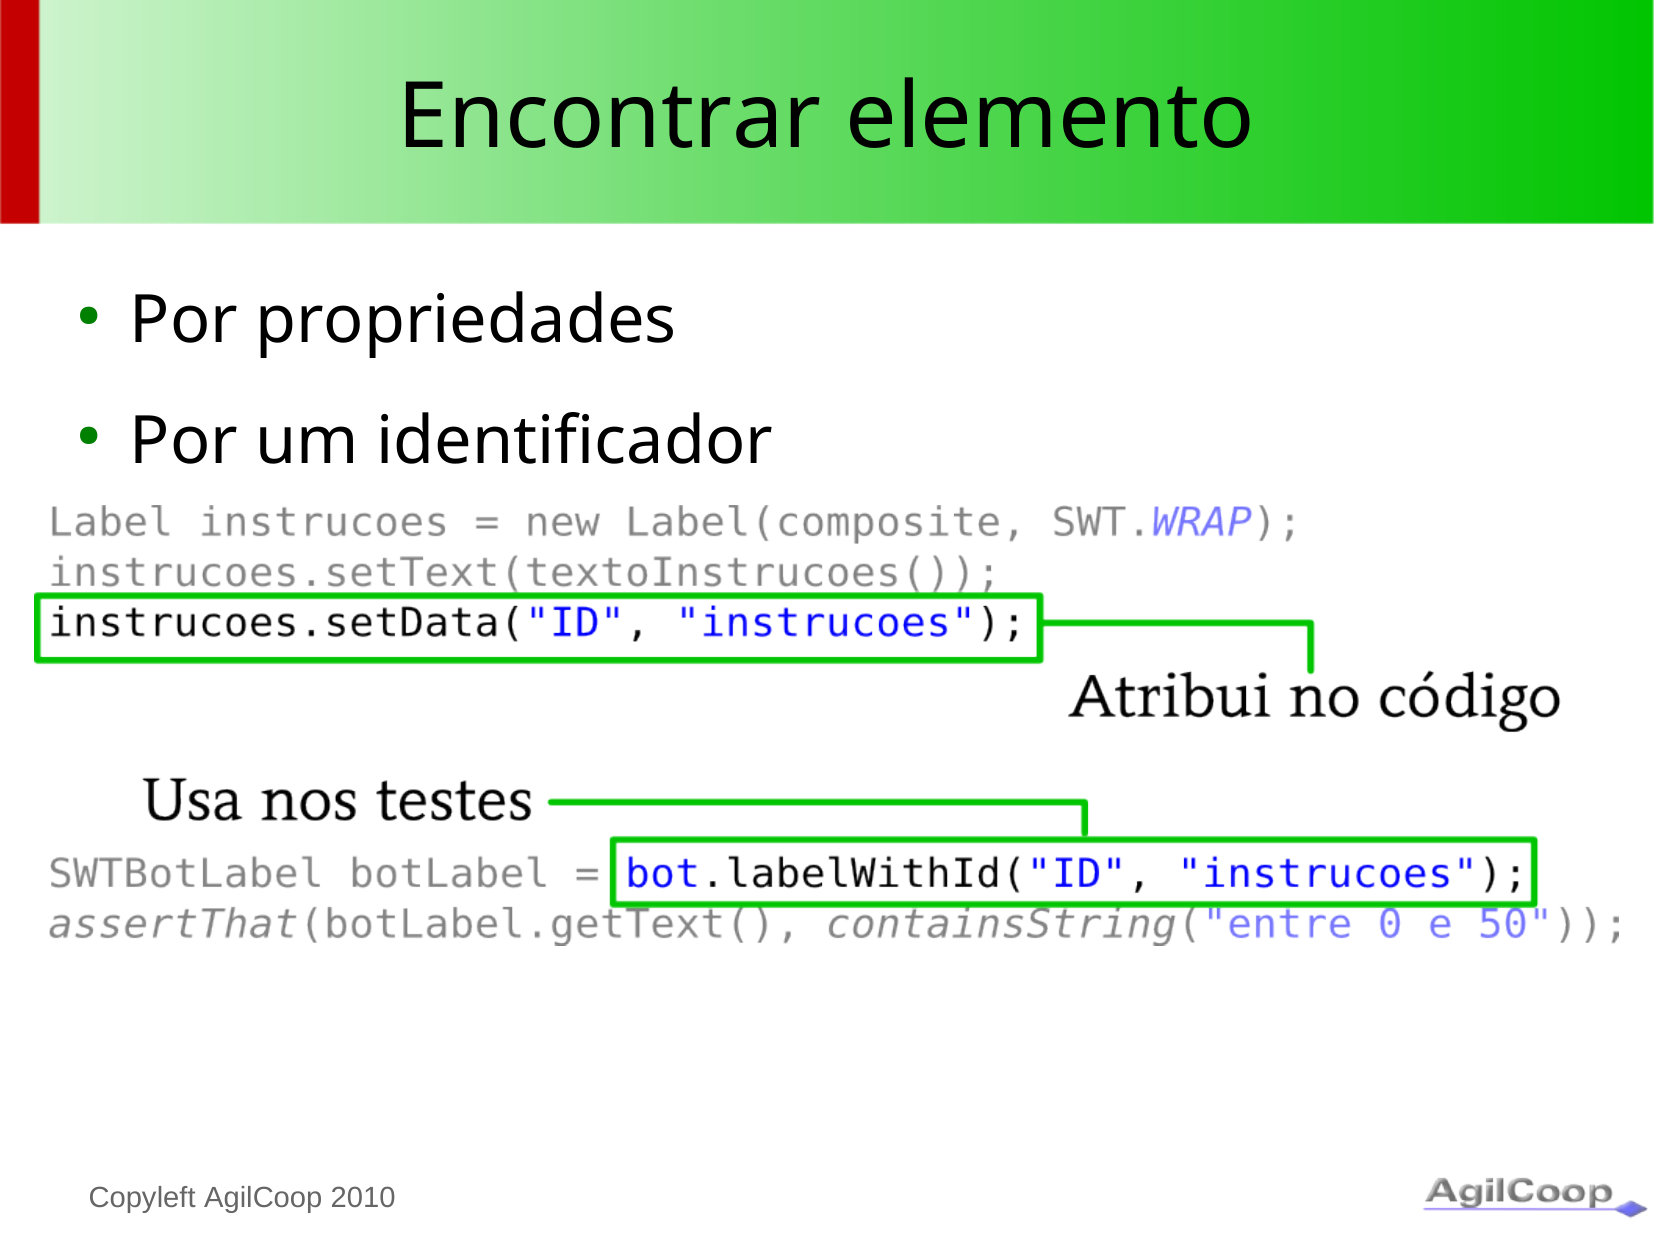

# Encontrar elemento
Por propriedades
Por um identificador
Copyleft AgilCoop 2010